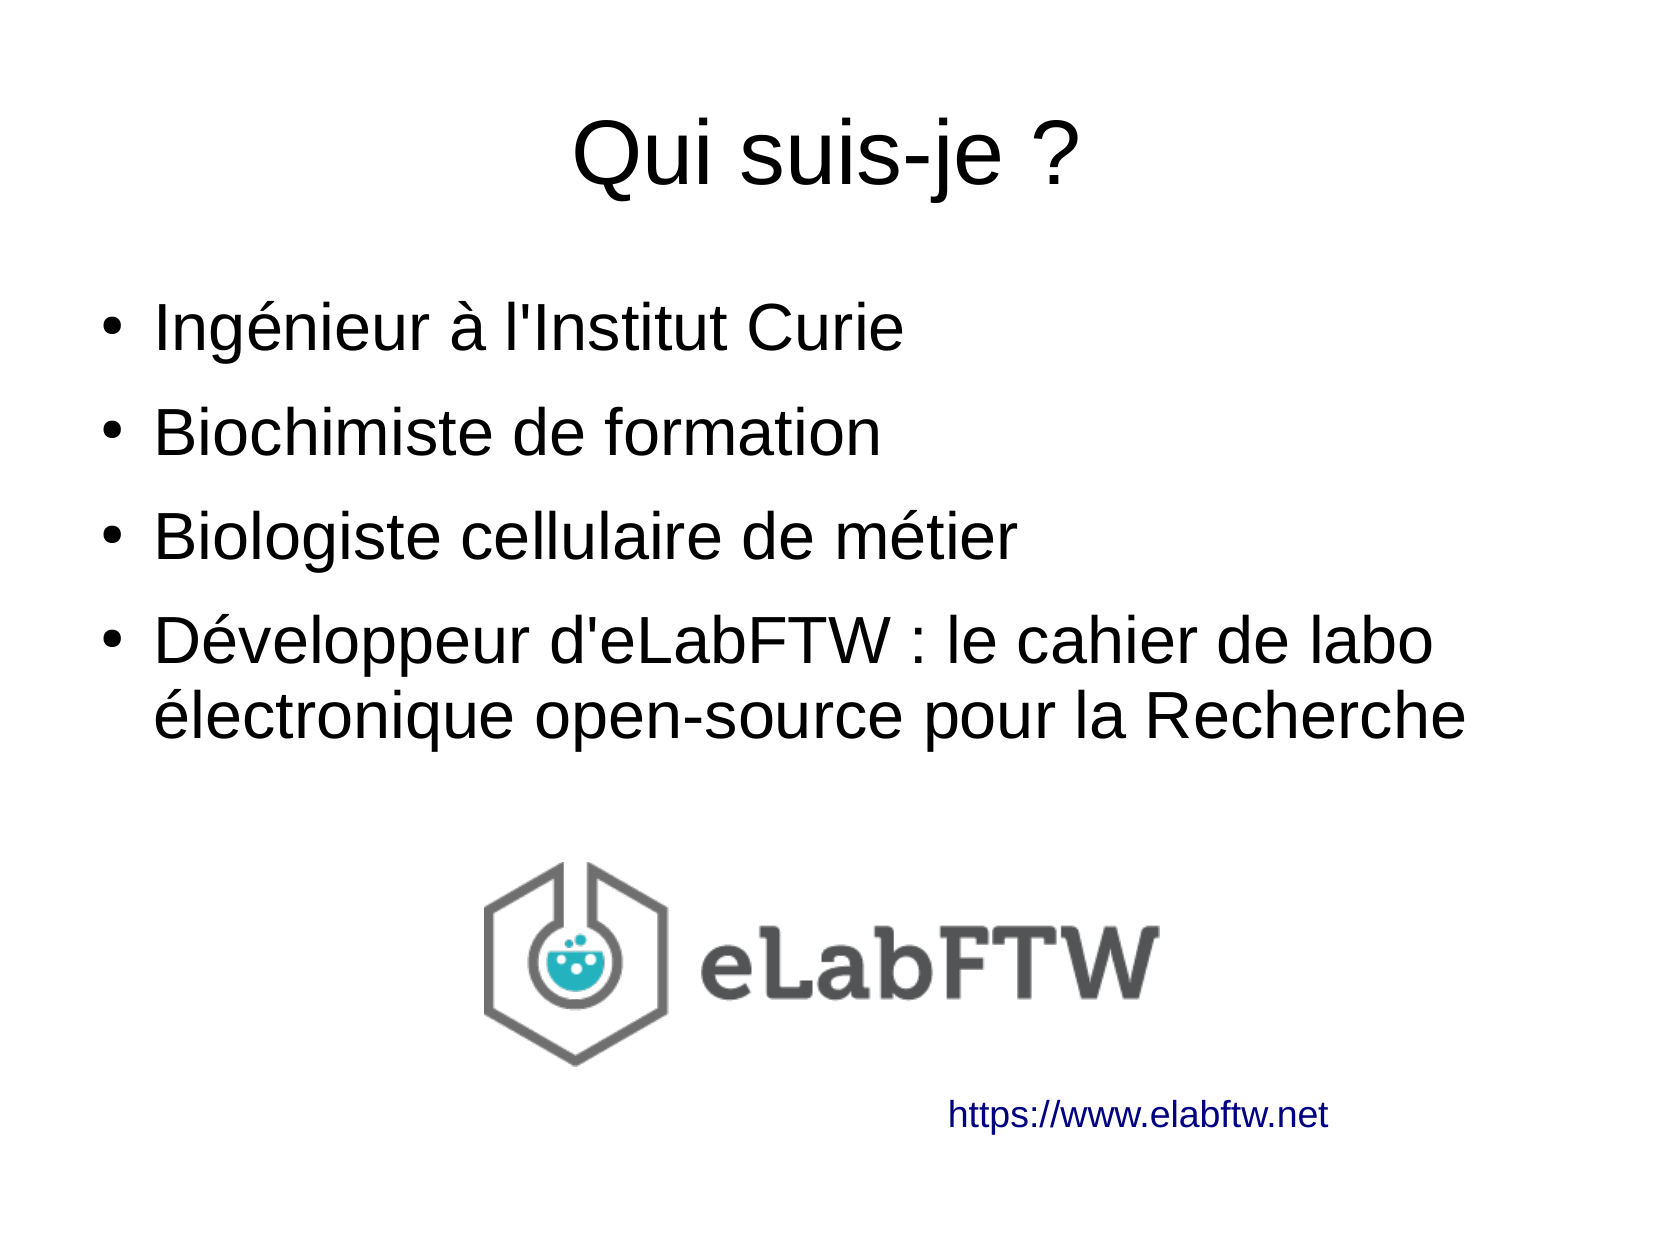

# Qui suis-je ?
Ingénieur à l'Institut Curie
Biochimiste de formation
Biologiste cellulaire de métier
Développeur d'eLabFTW : le cahier de labo électronique open-source pour la Recherche
https://www.elabftw.net